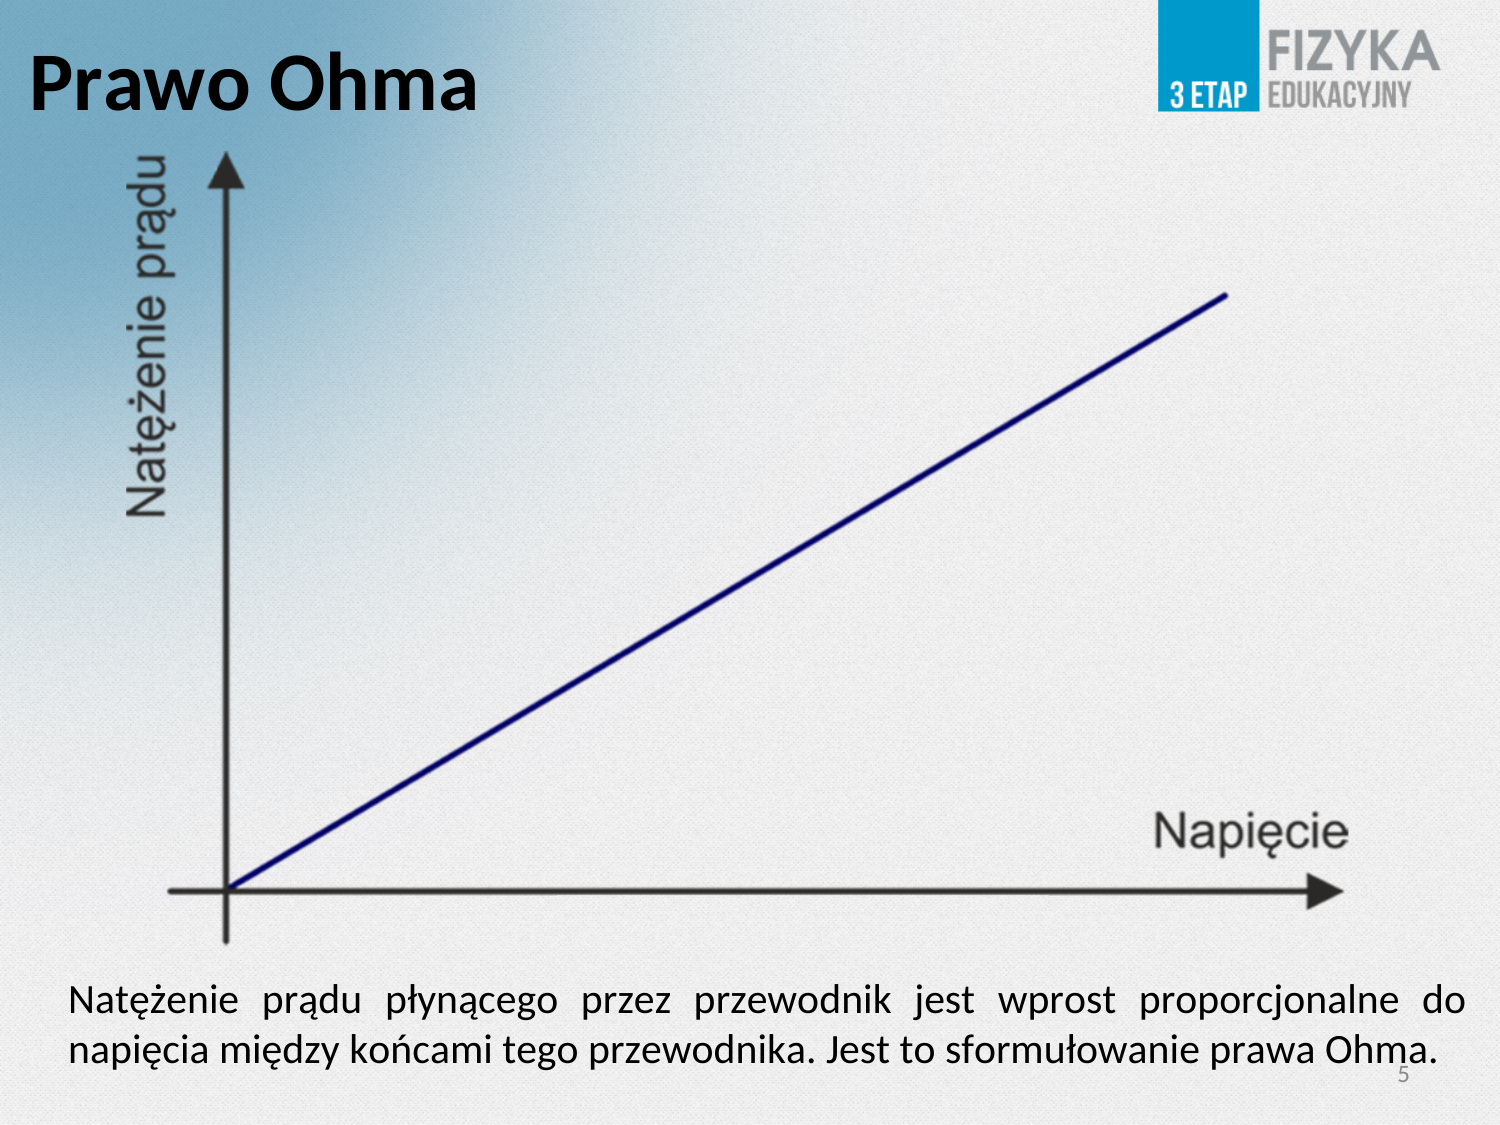

Prawo Ohma
Natężenie prądu płynącego przez przewodnik jest wprost proporcjonalne do napięcia między końcami tego przewodnika. Jest to sformułowanie prawa Ohma.